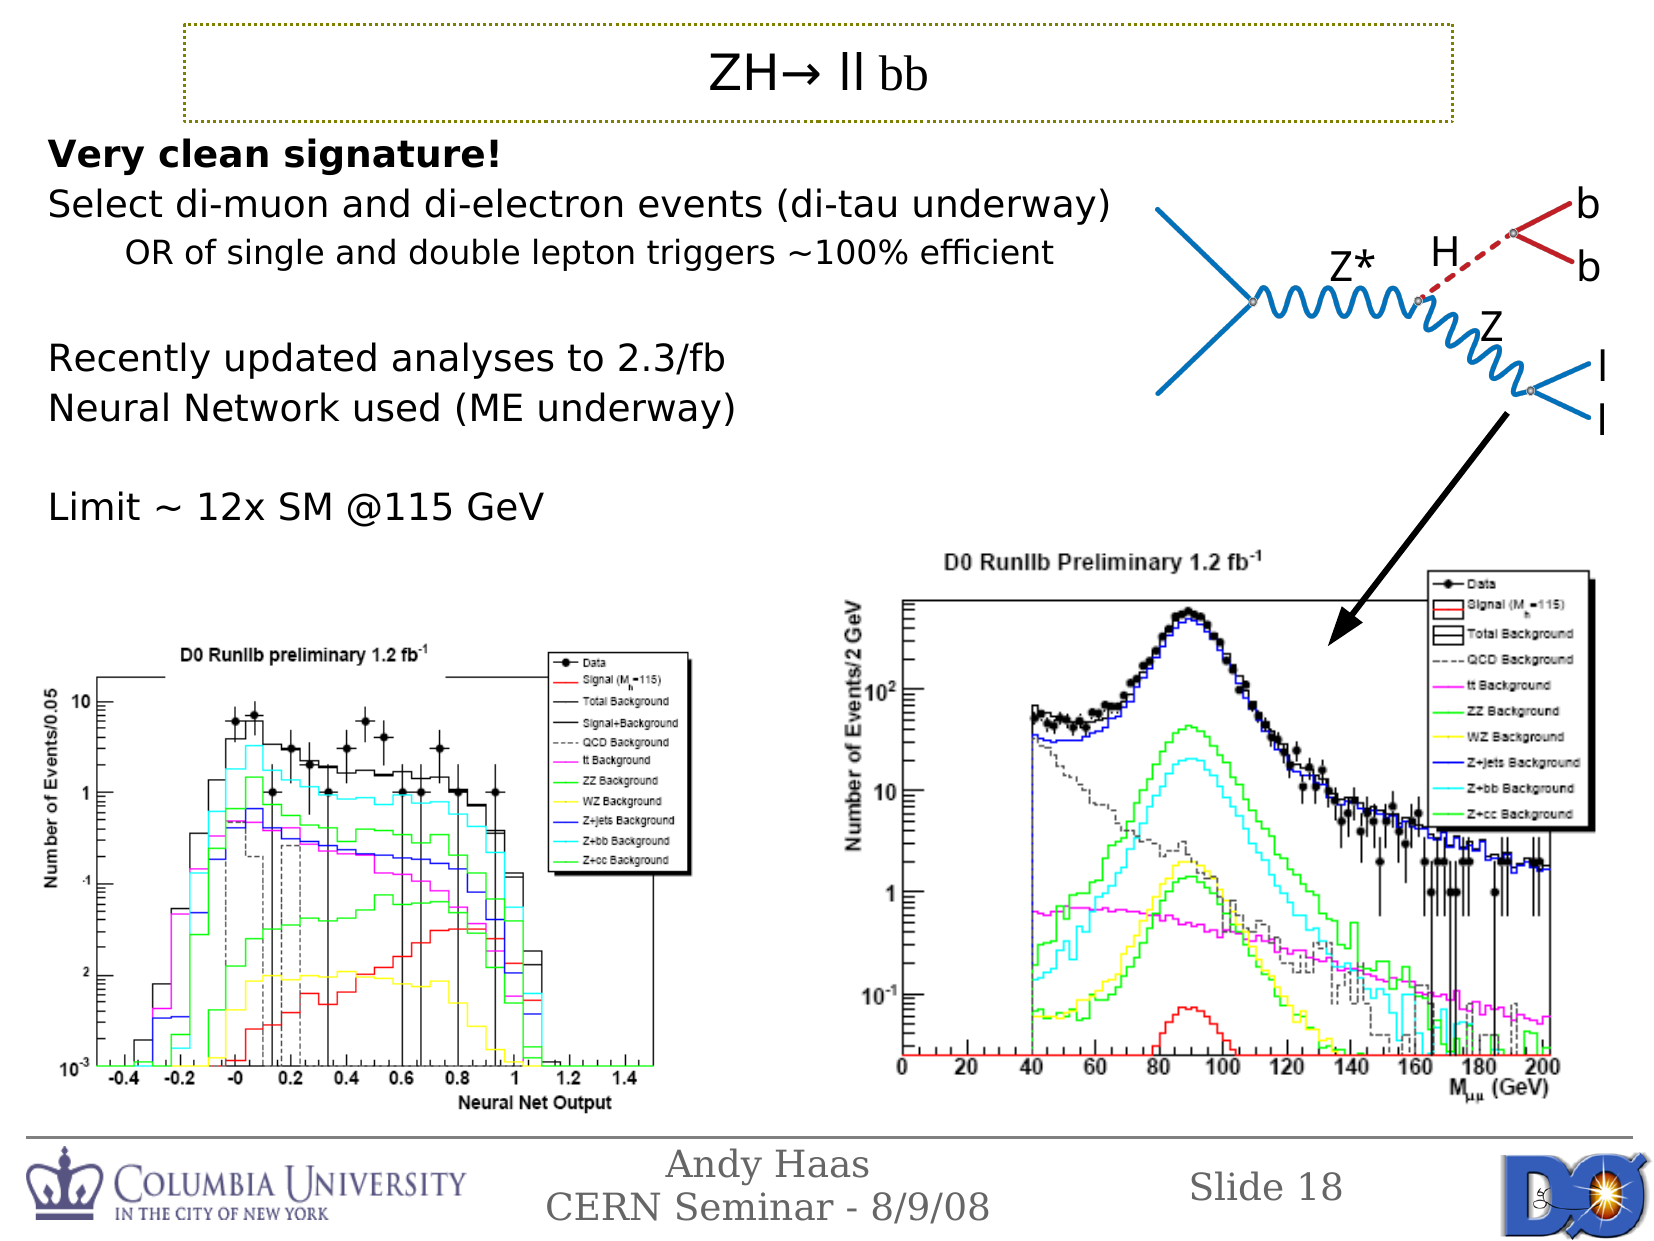

# ZH→ ll bb
Very clean signature!
Select di-muon and di-electron events (di-tau underway)
OR of single and double lepton triggers ~100% efficient
Recently updated analyses to 2.3/fb
Neural Network used (ME underway)
Limit ~ 12x SM @115 GeV
b
H
Z*
b
Z
l
l